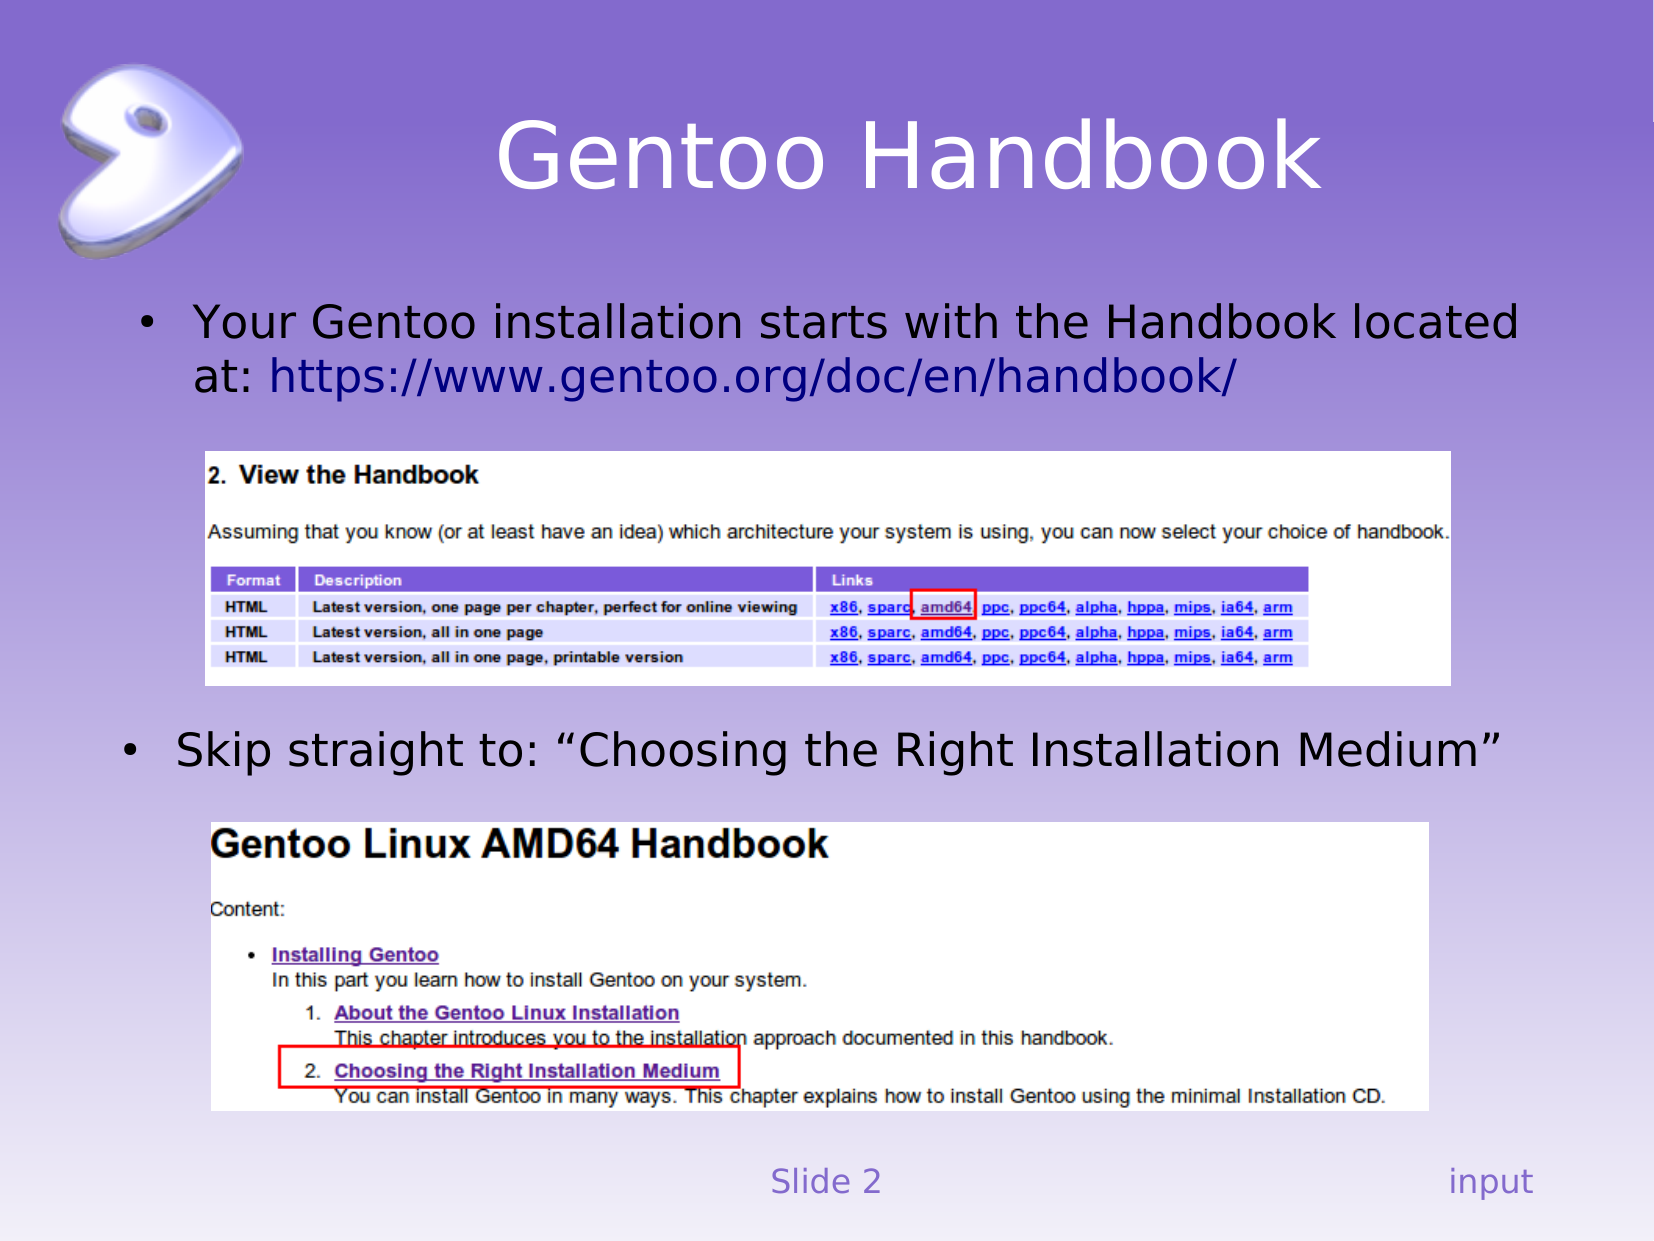

# Gentoo Handbook
Your Gentoo installation starts with the Handbook located at: https://www.gentoo.org/doc/en/handbook/
Skip straight to: “Choosing the Right Installation Medium”